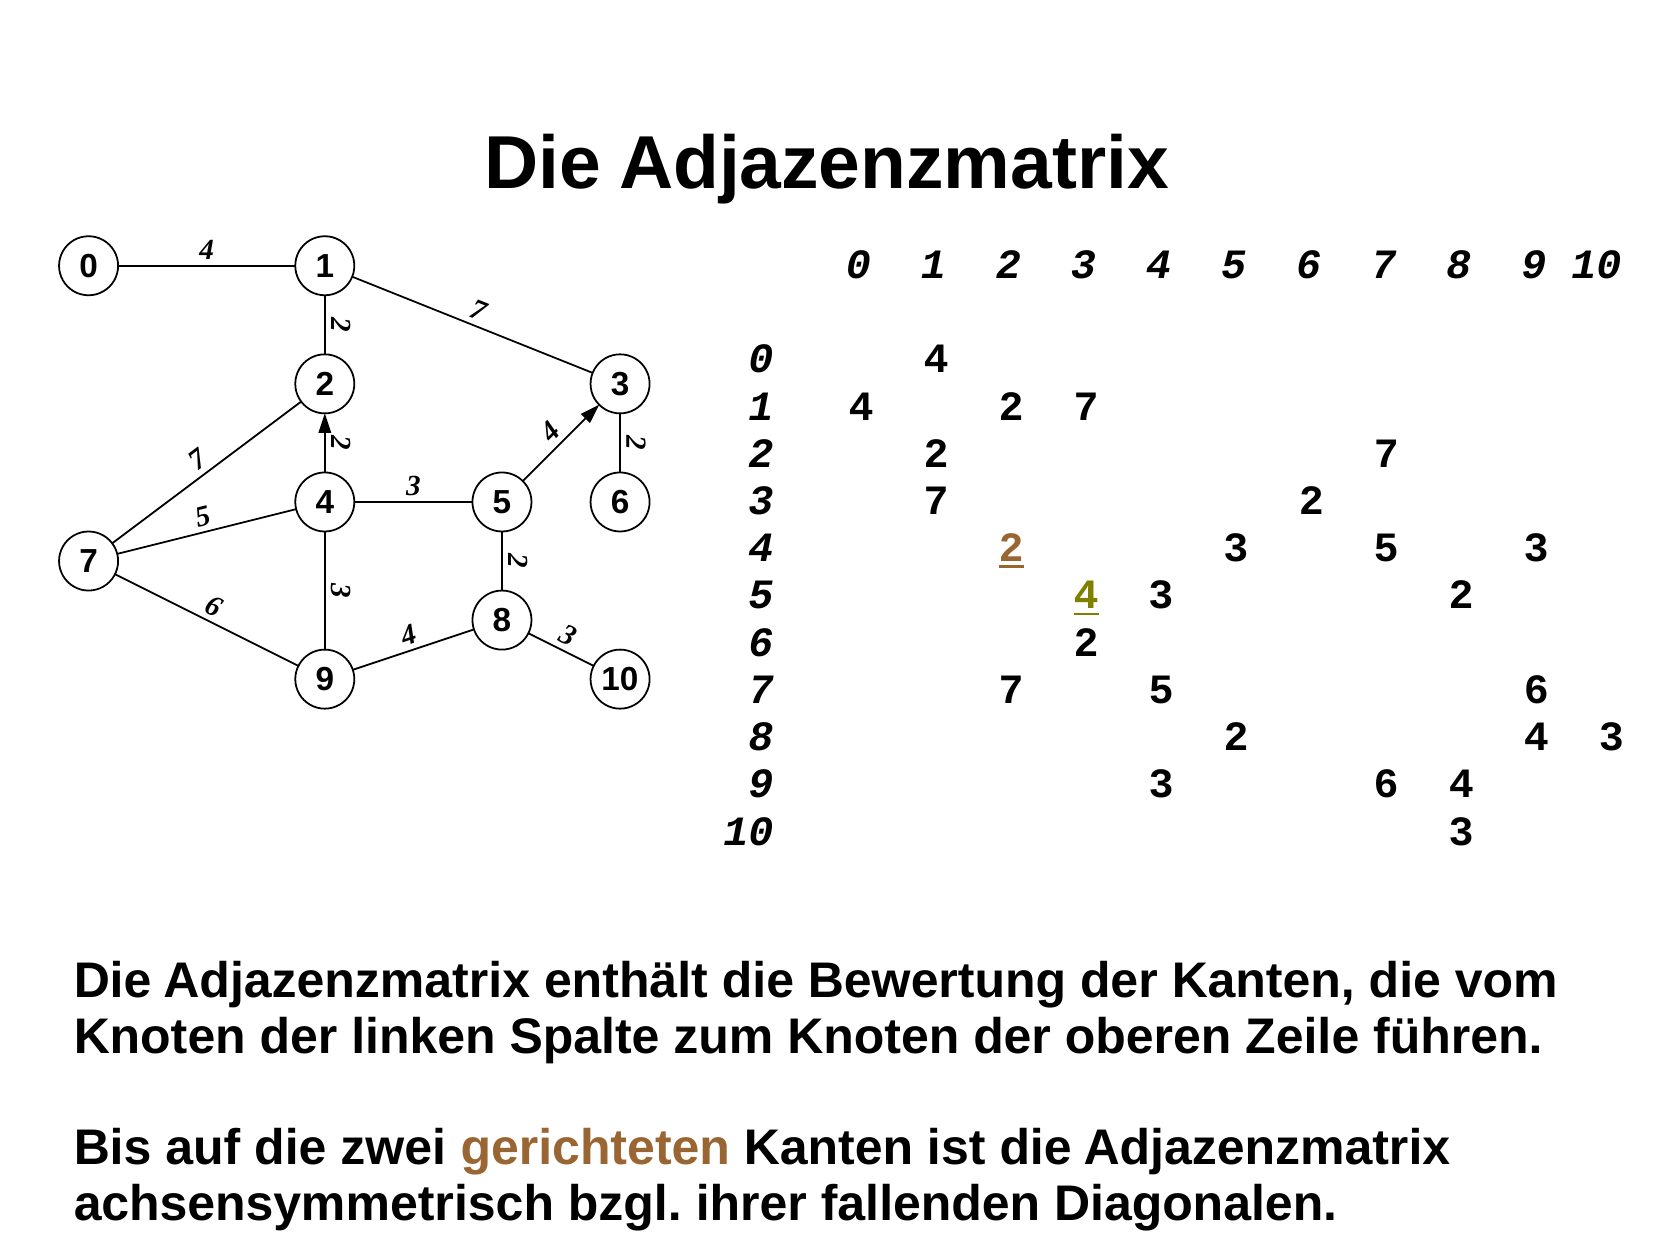

# Die Adjazenzmatrix
0
1
 0 1 2 3 4 5 6 7 8 9 10
 0
 1
 2
 3
 4
 5
 6
 7
 8
 9
10
 4
 4 2 7
 2 7
 7 2
 2 3 5 3
 4 3 2
 2
 7 5 6
 2 4 3
 3 6 4
 3
4
2
7
2
3
7
2
4
2
4
5
6
5
3
3
2
7
6
8
4
3
9
10
Die Adjazenzmatrix enthält die Bewertung der Kanten, die vom Knoten der linken Spalte zum Knoten der oberen Zeile führen.
Bis auf die zwei gerichteten Kanten ist die Adjazenzmatrix achsensymmetrisch bzgl. ihrer fallenden Diagonalen.